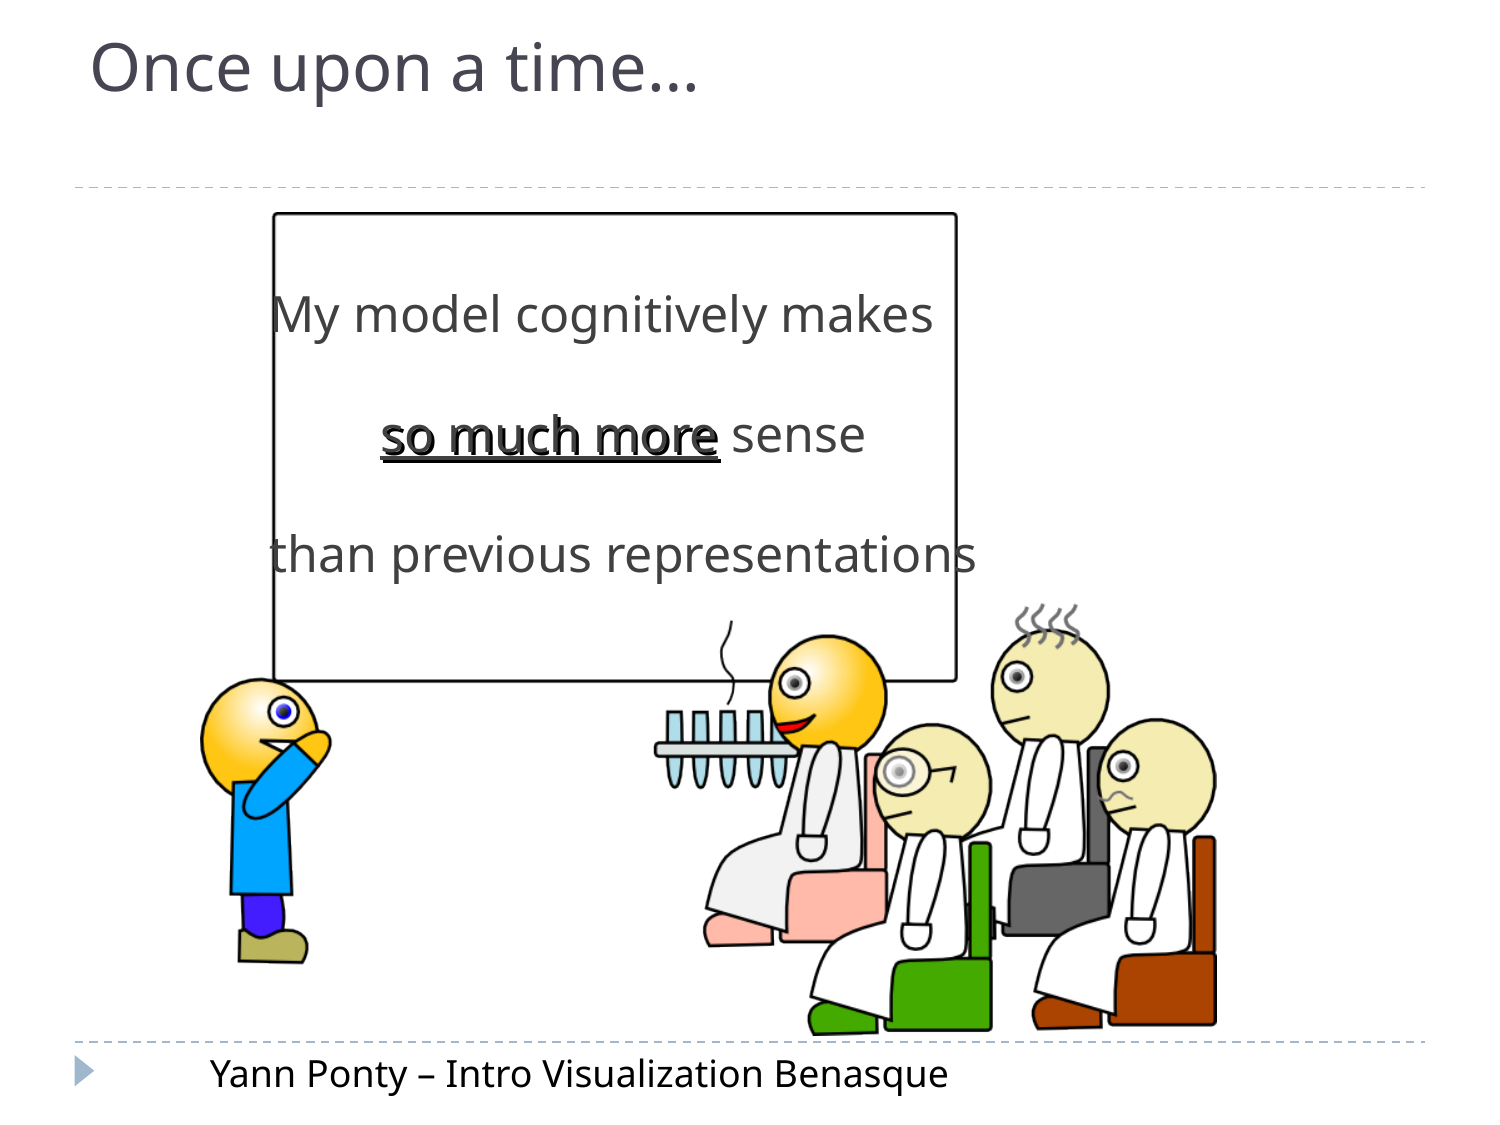

# Once upon a time…
My model cognitively makes
so much more sense
than previous representations
Benasque RNA